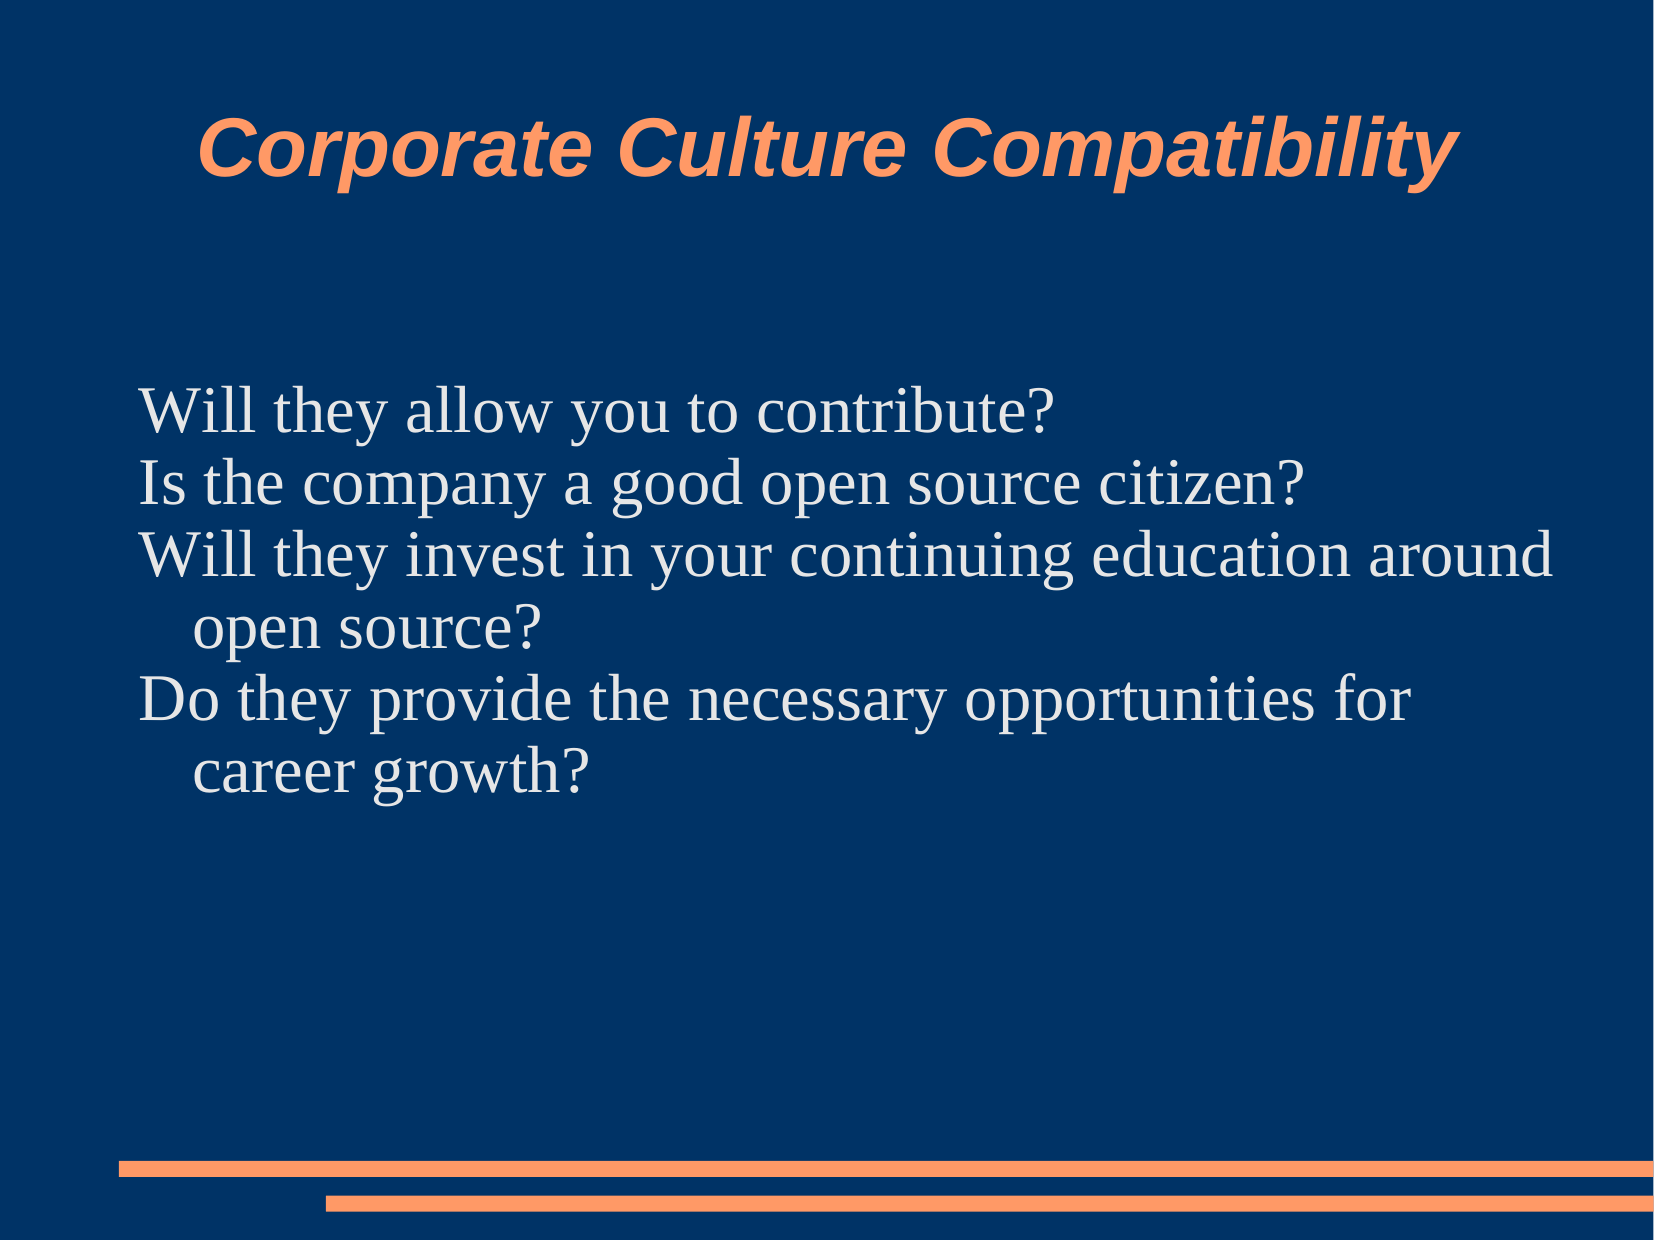

# Corporate Culture Compatibility
Will they allow you to contribute?
Is the company a good open source citizen?
Will they invest in your continuing education around open source?
Do they provide the necessary opportunities for career growth?